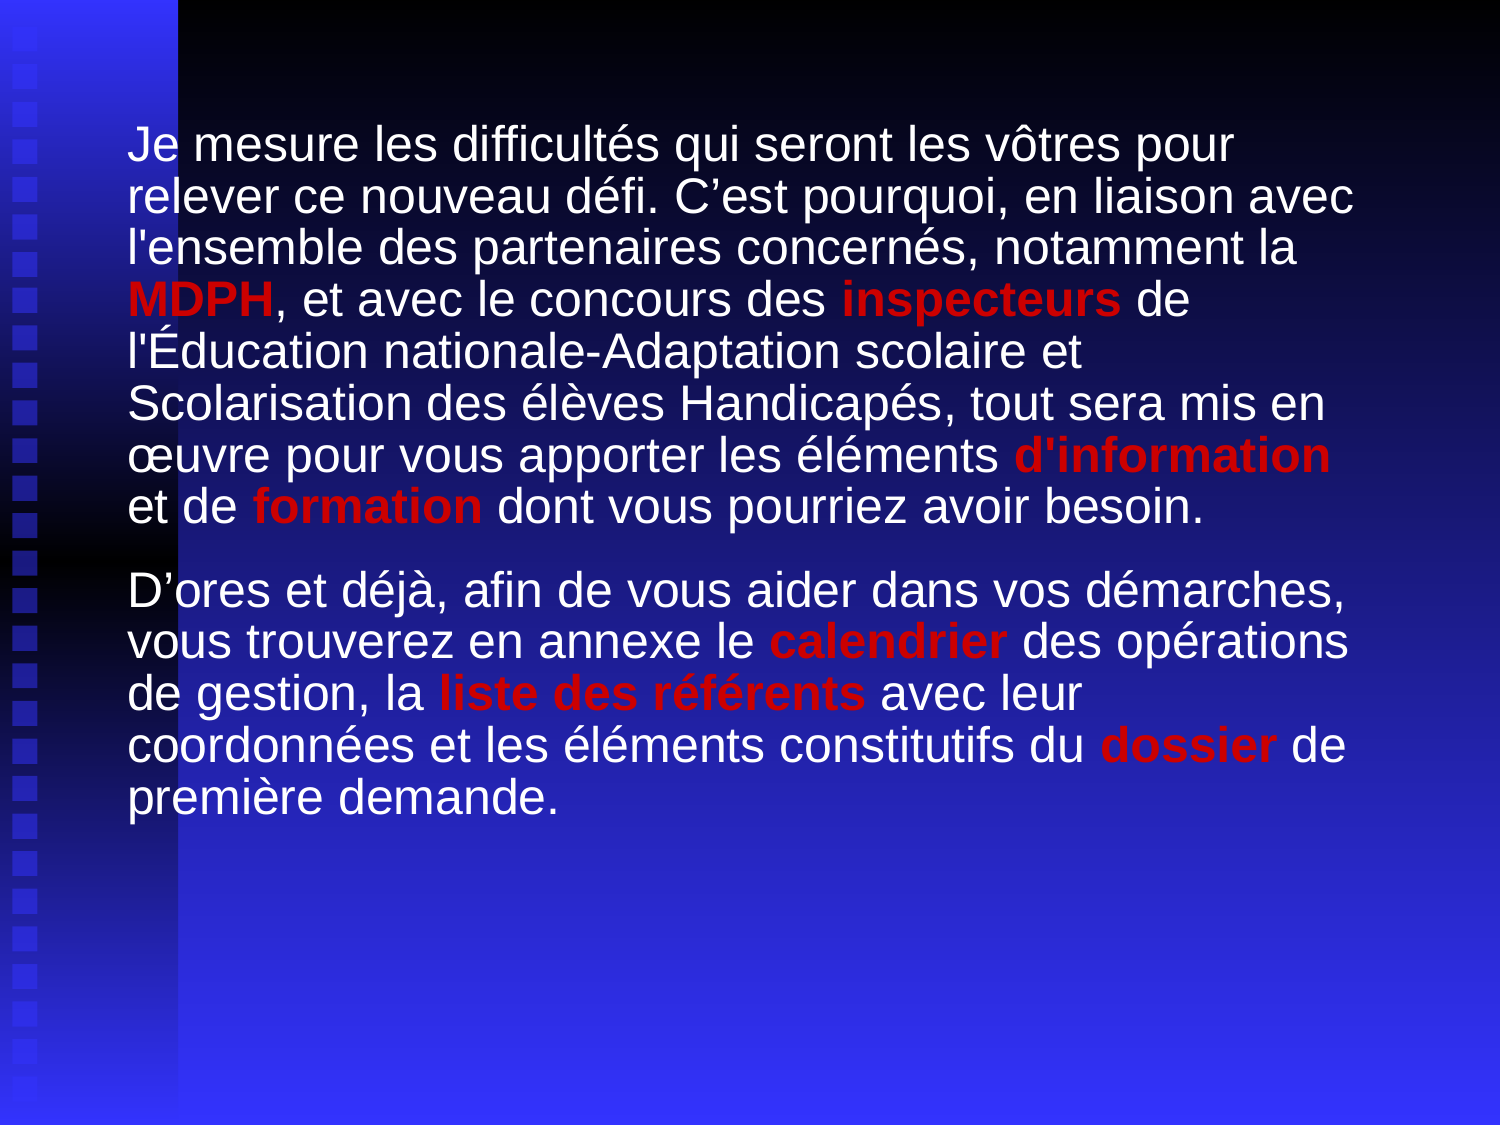

Je mesure les difficultés qui seront les vôtres pour relever ce nouveau défi. C’est pourquoi, en liaison avec l'ensemble des partenaires concernés, notamment la MDPH, et avec le concours des inspecteurs de l'Éducation nationale-Adaptation scolaire et Scolarisation des élèves Handicapés, tout sera mis en œuvre pour vous apporter les éléments d'information et de formation dont vous pourriez avoir besoin.
D’ores et déjà, afin de vous aider dans vos démarches, vous trouverez en annexe le calendrier des opérations de gestion, la liste des référents avec leur coordonnées et les éléments constitutifs du dossier de première demande.